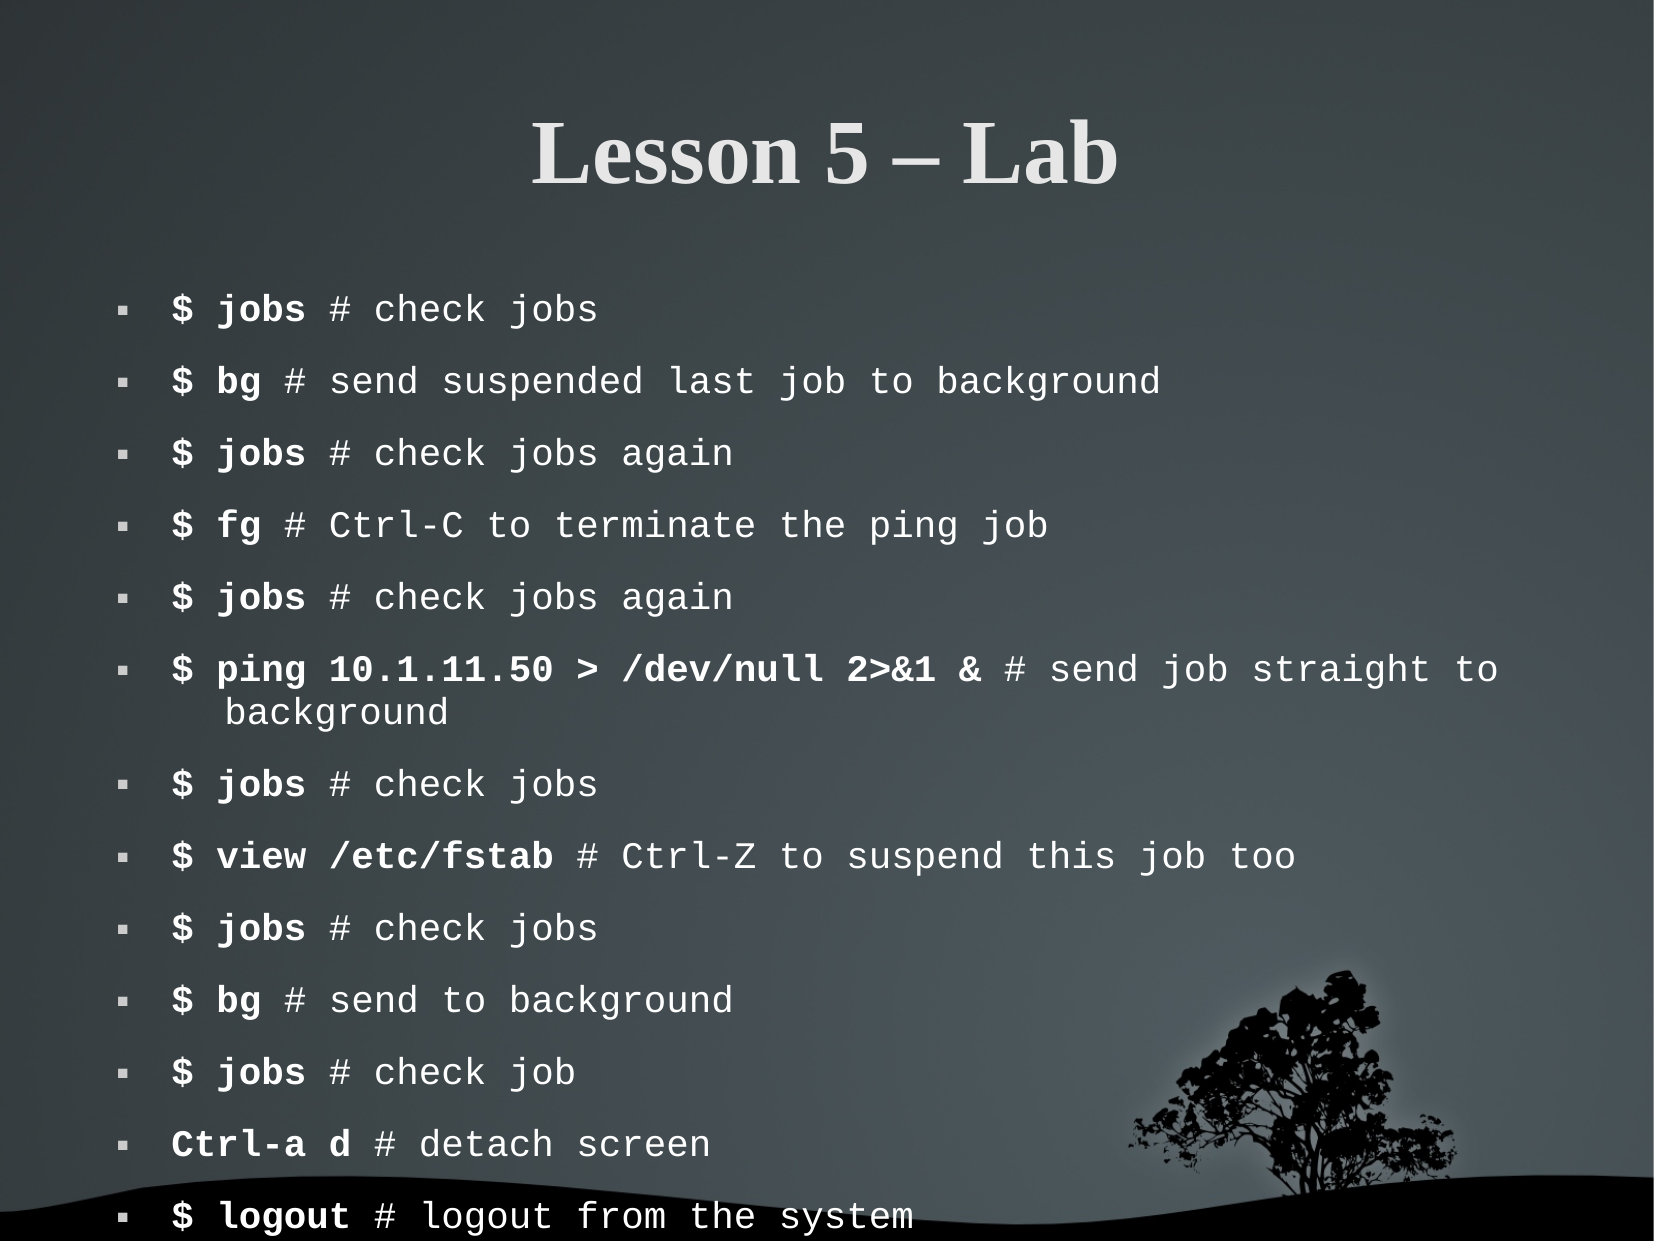

# Lesson 5 – Lab
$ jobs # check jobs
$ bg # send suspended last job to background
$ jobs # check jobs again
$ fg # Ctrl-C to terminate the ping job
$ jobs # check jobs again
$ ping 10.1.11.50 > /dev/null 2>&1 & # send job straight to background
$ jobs # check jobs
$ view /etc/fstab # Ctrl-Z to suspend this job too
$ jobs # check jobs
$ bg # send to background
$ jobs # check job
Ctrl-a d # detach screen
$ logout # logout from the system
* Login into your Lab environment again